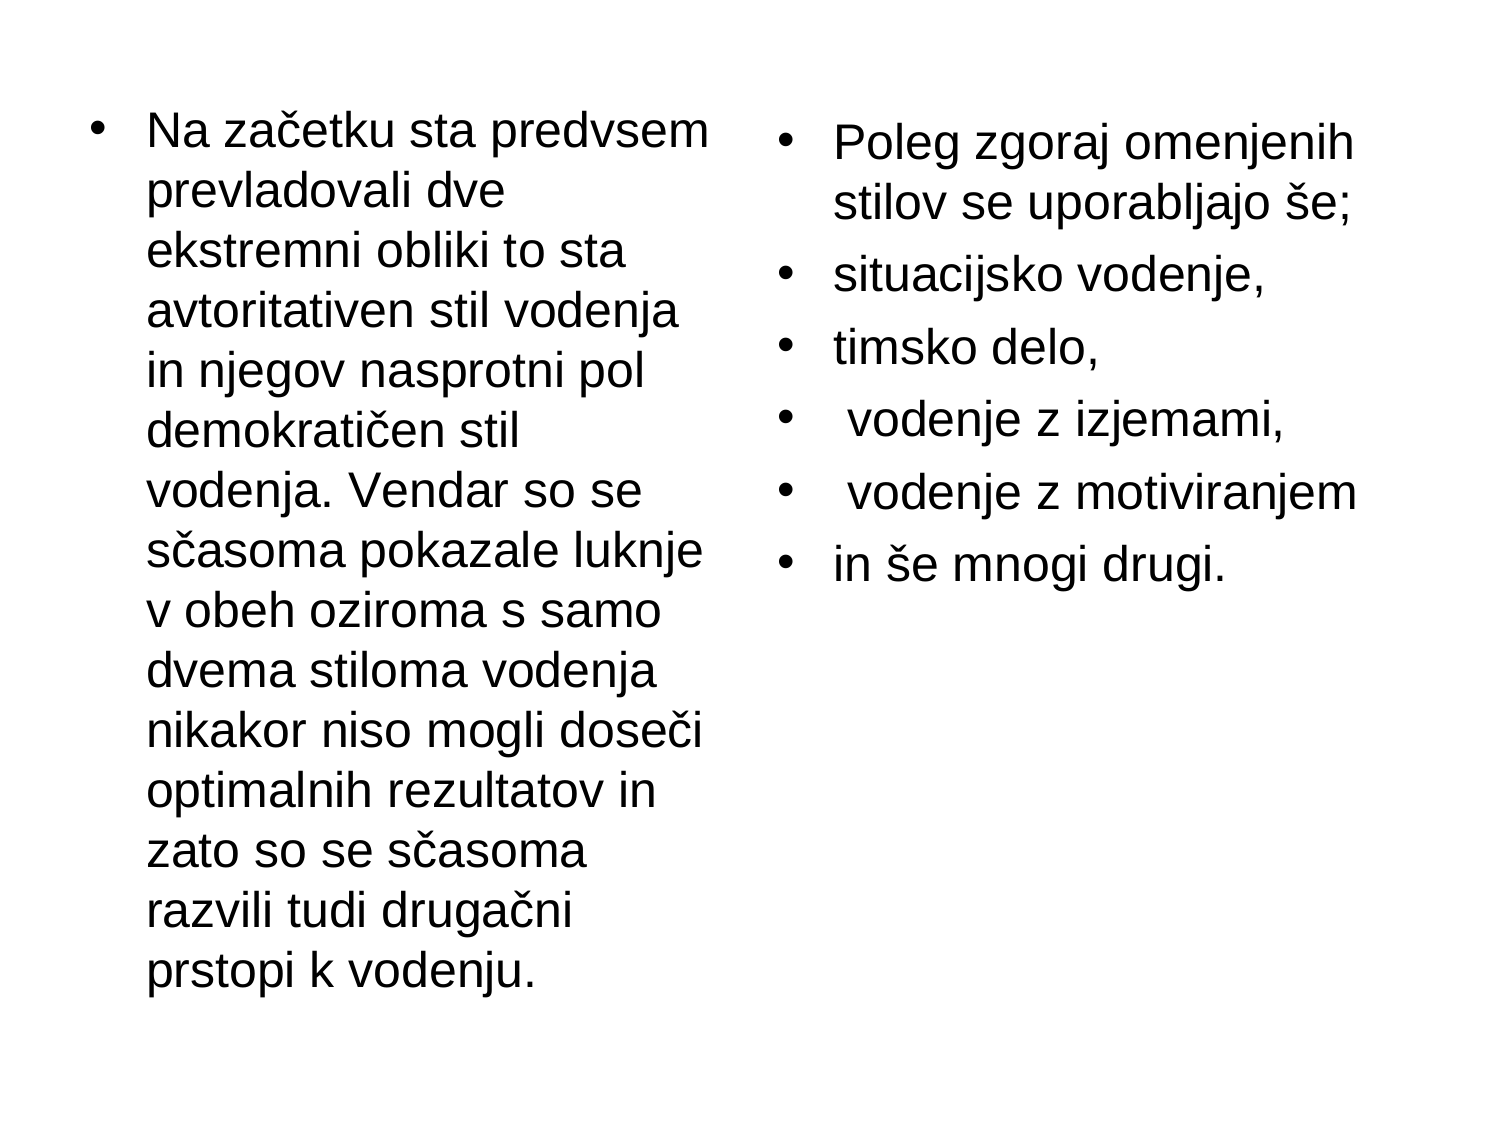

#
Na začetku sta predvsem prevladovali dve ekstremni obliki to sta avtoritativen stil vodenja in njegov nasprotni pol demokratičen stil vodenja. Vendar so se sčasoma pokazale luknje v obeh oziroma s samo dvema stiloma vodenja nikakor niso mogli doseči optimalnih rezultatov in zato so se sčasoma razvili tudi drugačni prstopi k vodenju.
Poleg zgoraj omenjenih stilov se uporabljajo še;
situacijsko vodenje,
timsko delo,
 vodenje z izjemami,
 vodenje z motiviranjem
in še mnogi drugi.